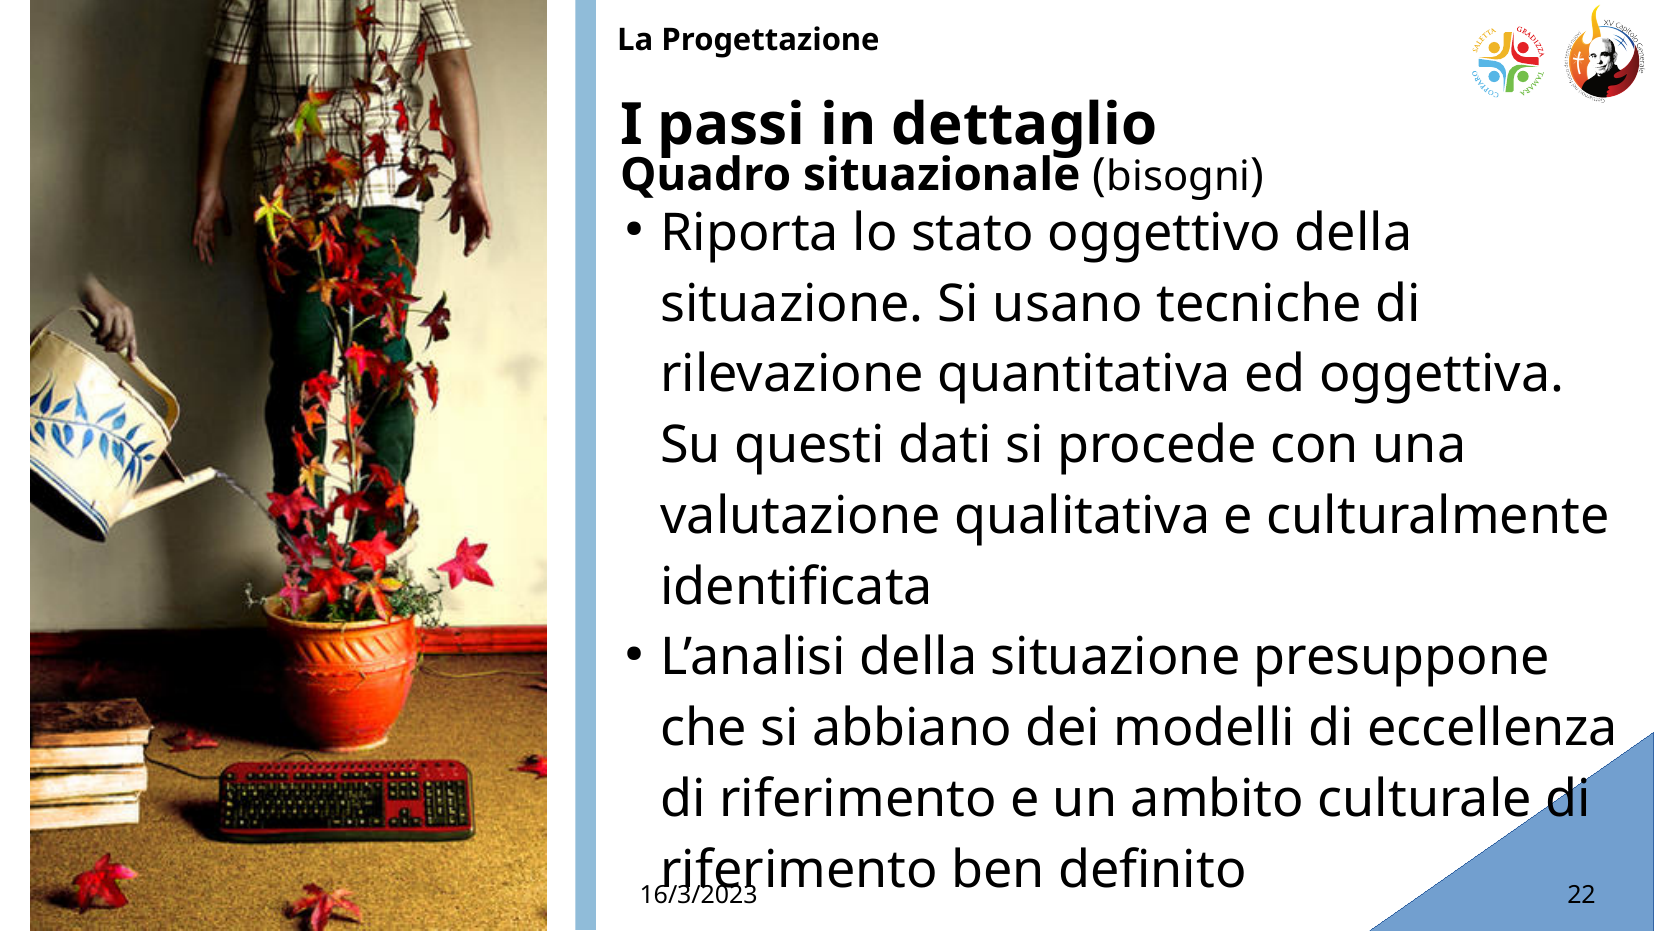

La Progettazione
I passi in dettaglio
Quadro situazionale (bisogni)
# Riporta lo stato oggettivo della situazione. Si usano tecniche di rilevazione quantitativa ed oggettiva. Su questi dati si procede con una valutazione qualitativa e culturalmente identificata
L’analisi della situazione presuppone che si abbiano dei modelli di eccellenza di riferimento e un ambito culturale di riferimento ben definito